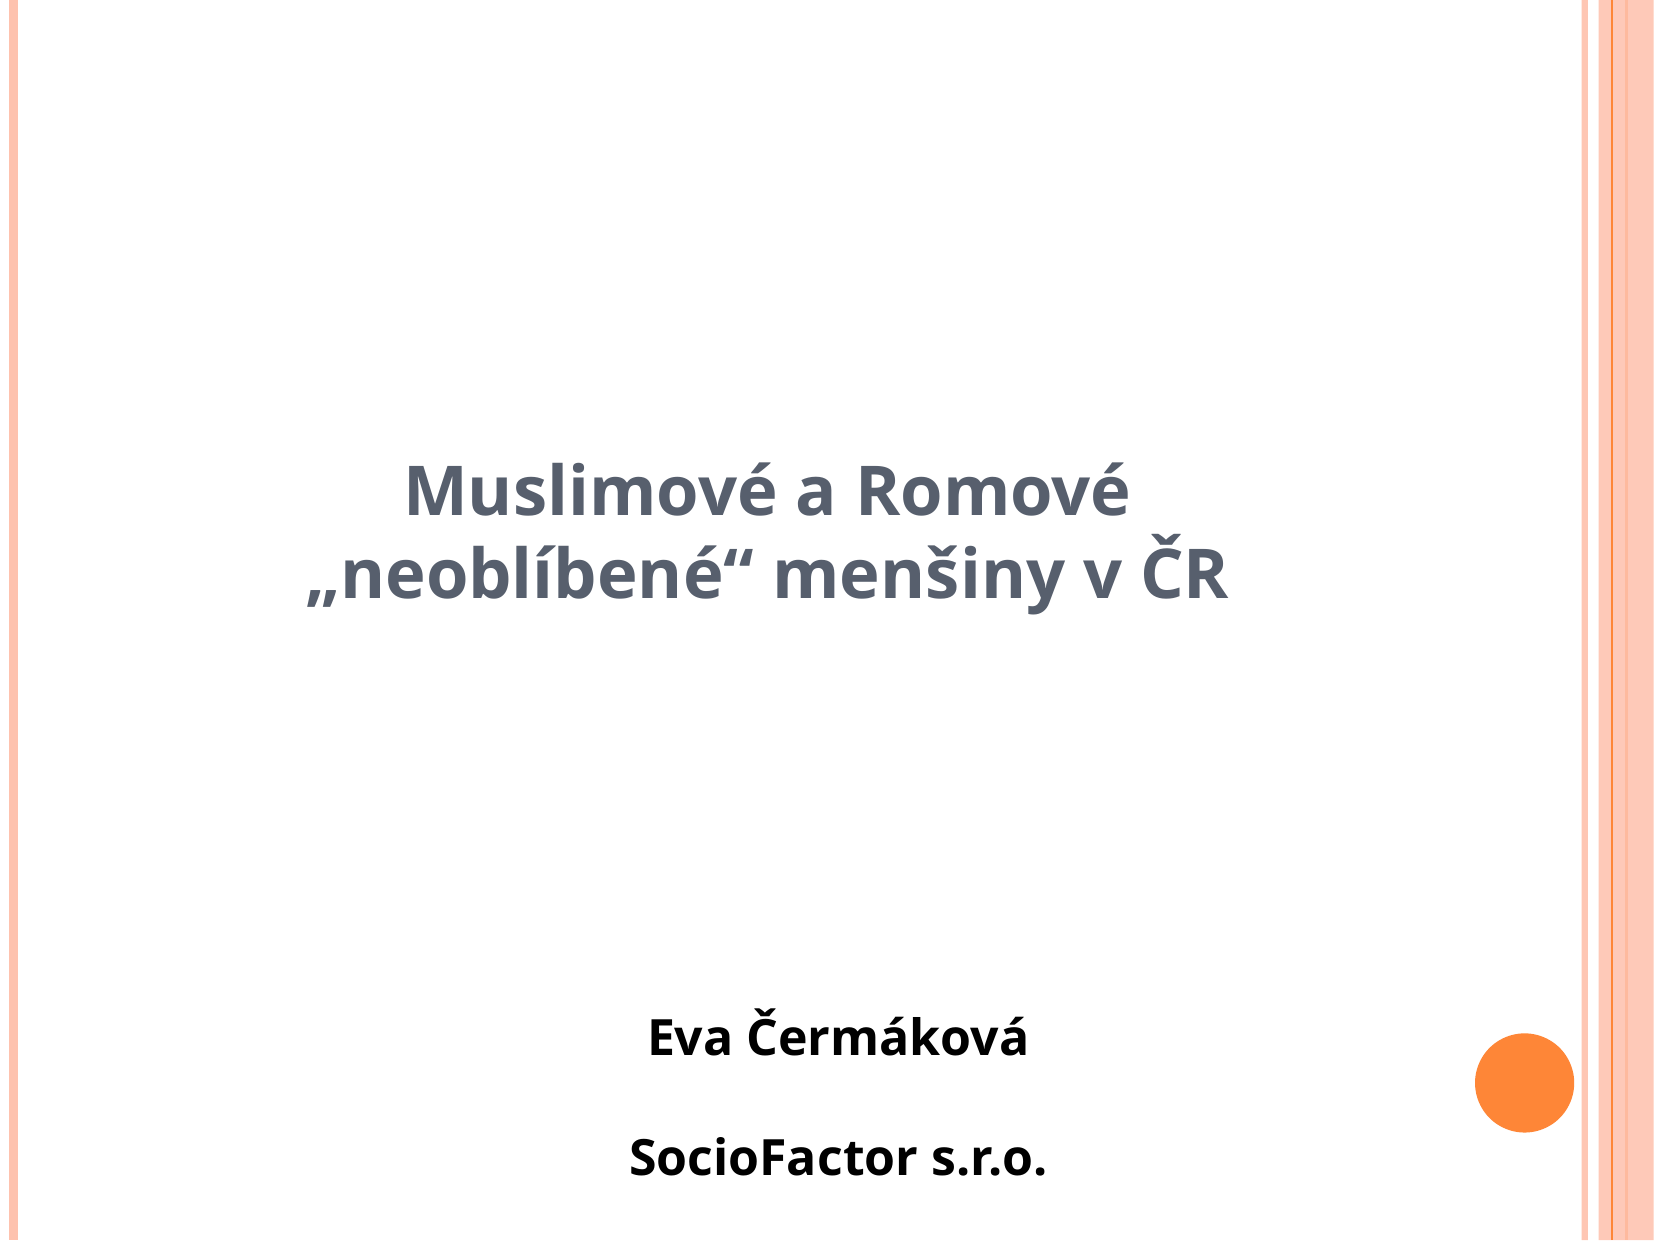

# Muslimové a Romové „neoblíbené“ menšiny v ČR
Eva Čermáková
SocioFactor s.r.o.